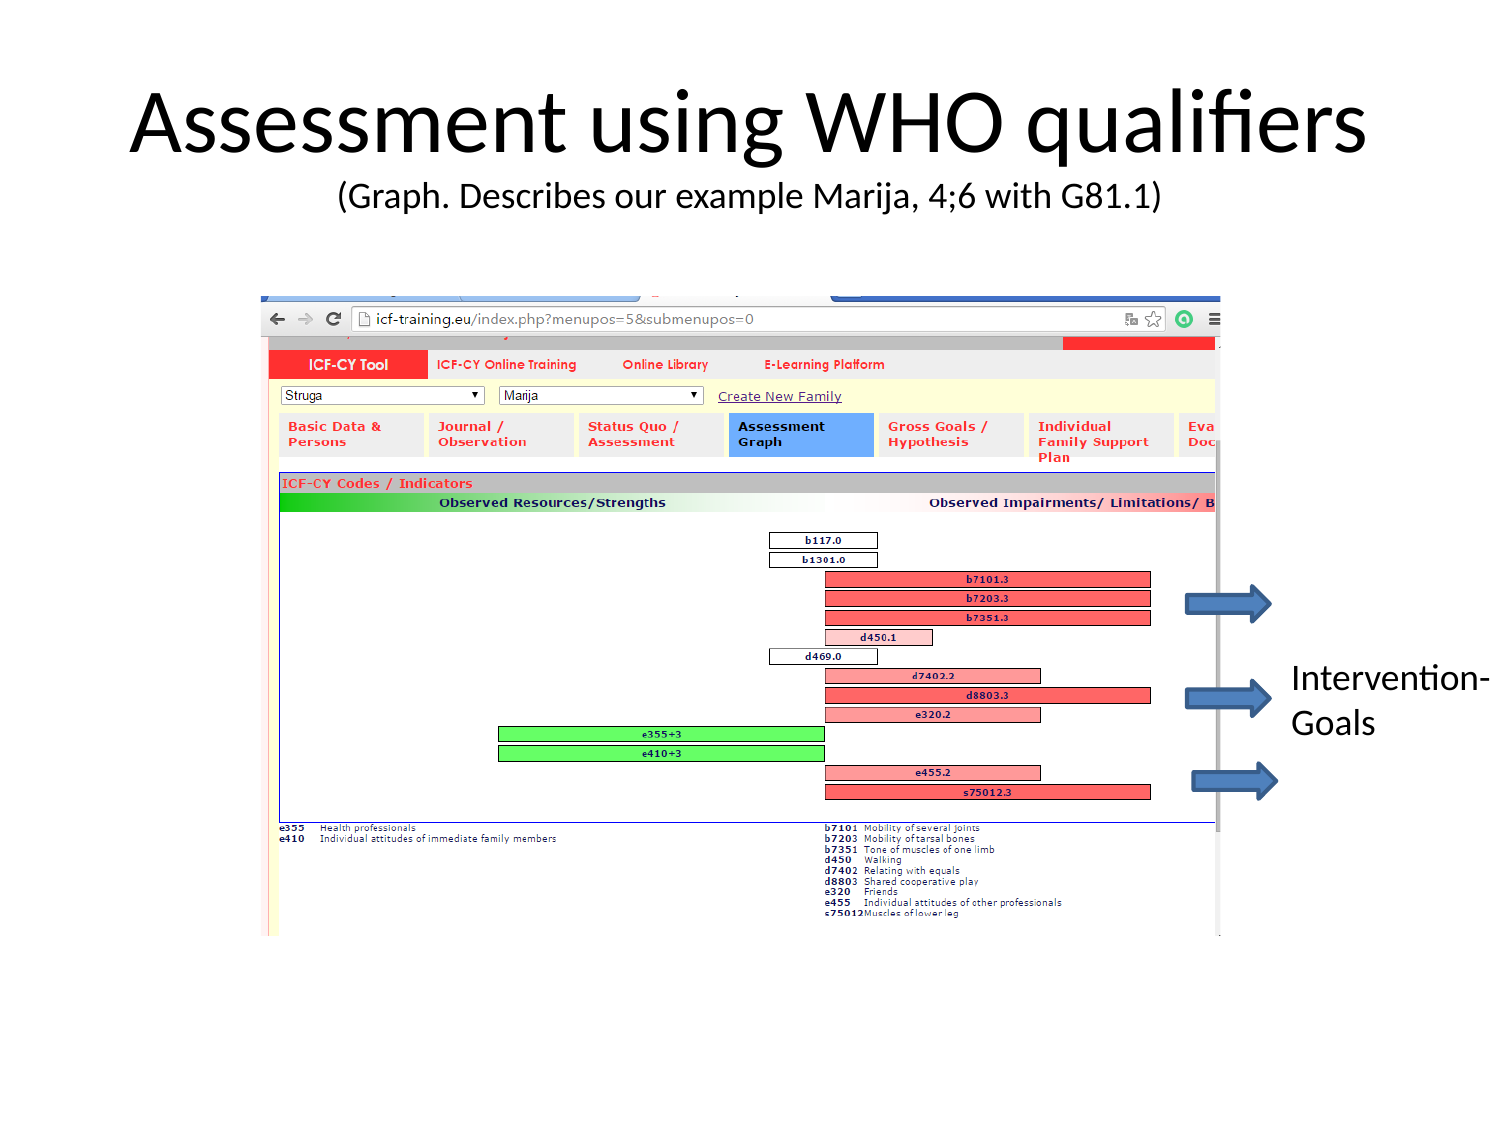

# Assessment using WHO qualifiers (Graph. Describes our example Marija, 4;6 with G81.1)
Intervention-
Goals